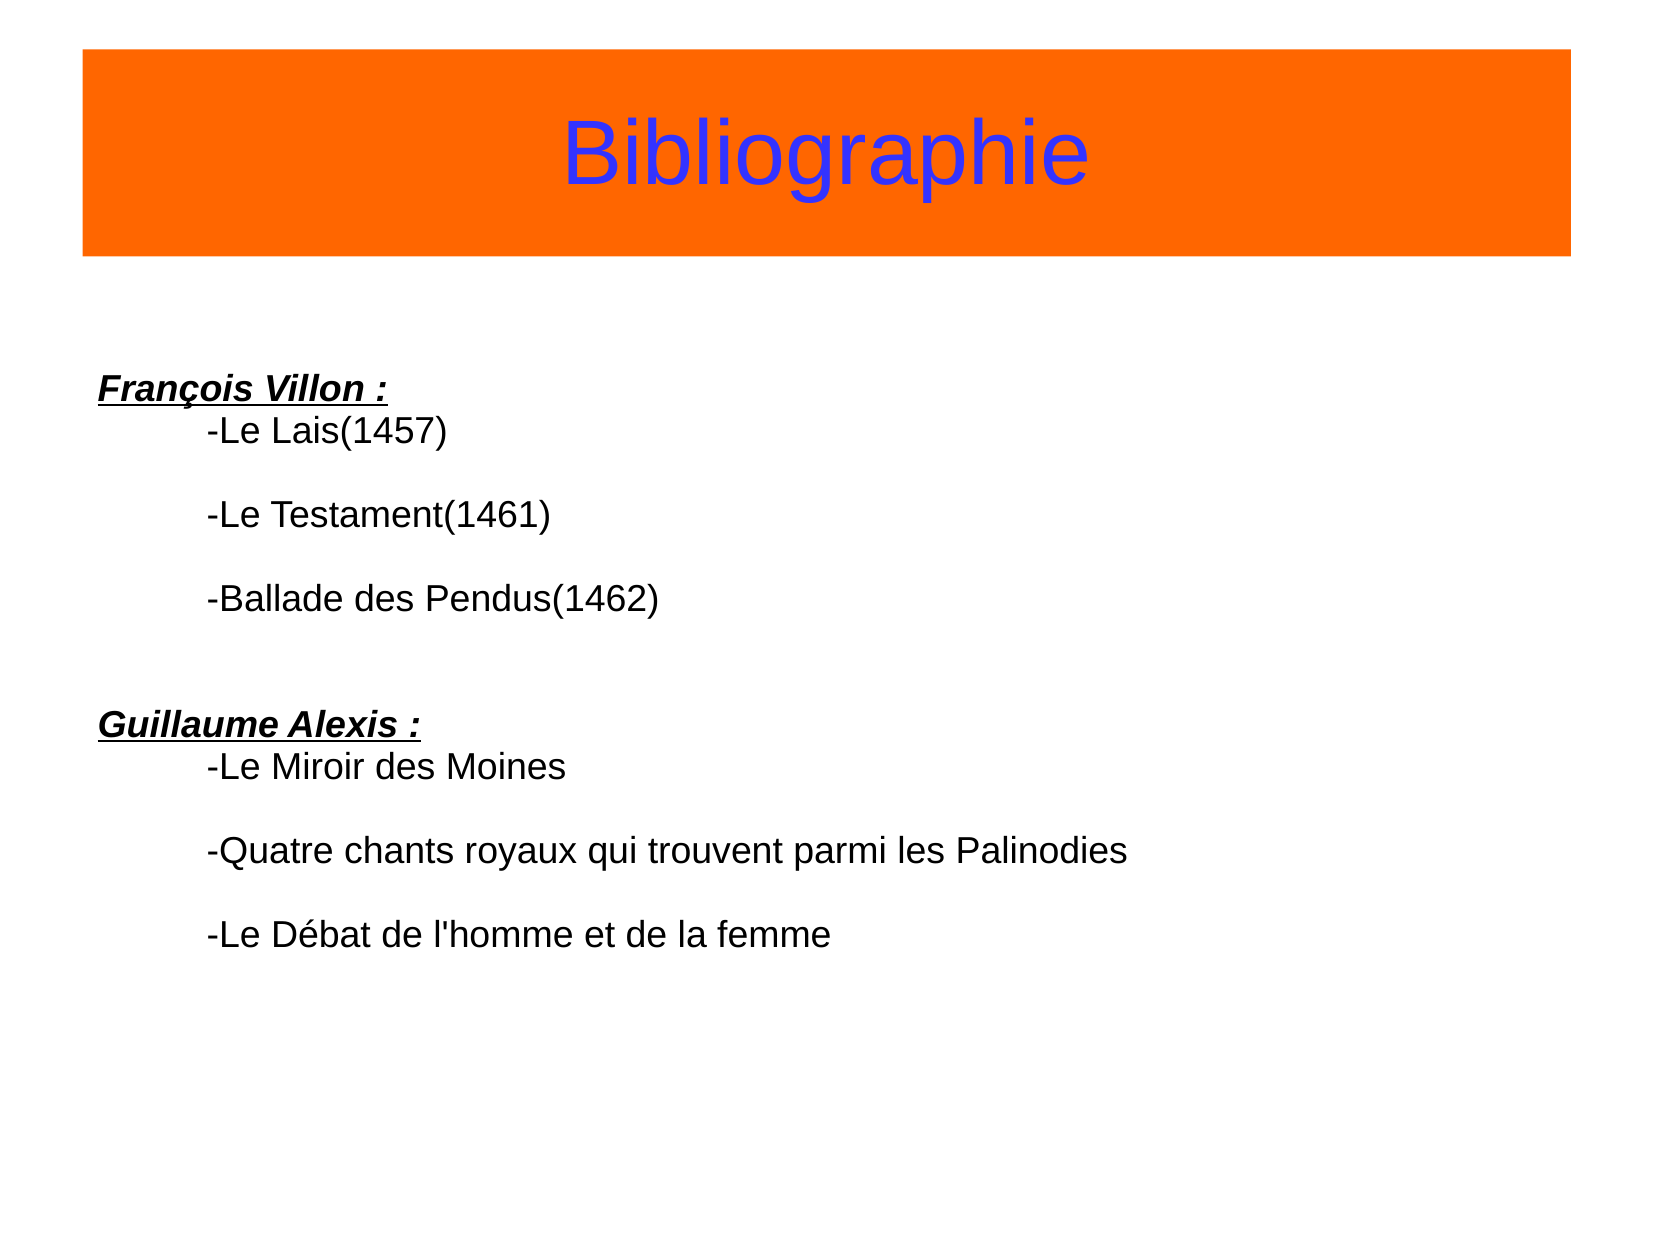

François Villon :
	-Le Lais(1457)
	-Le Testament(1461)
	-Ballade des Pendus(1462)
Guillaume Alexis :
	-Le Miroir des Moines
	-Quatre chants royaux qui trouvent parmi les Palinodies
	-Le Débat de l'homme et de la femme
#
Bibliographie